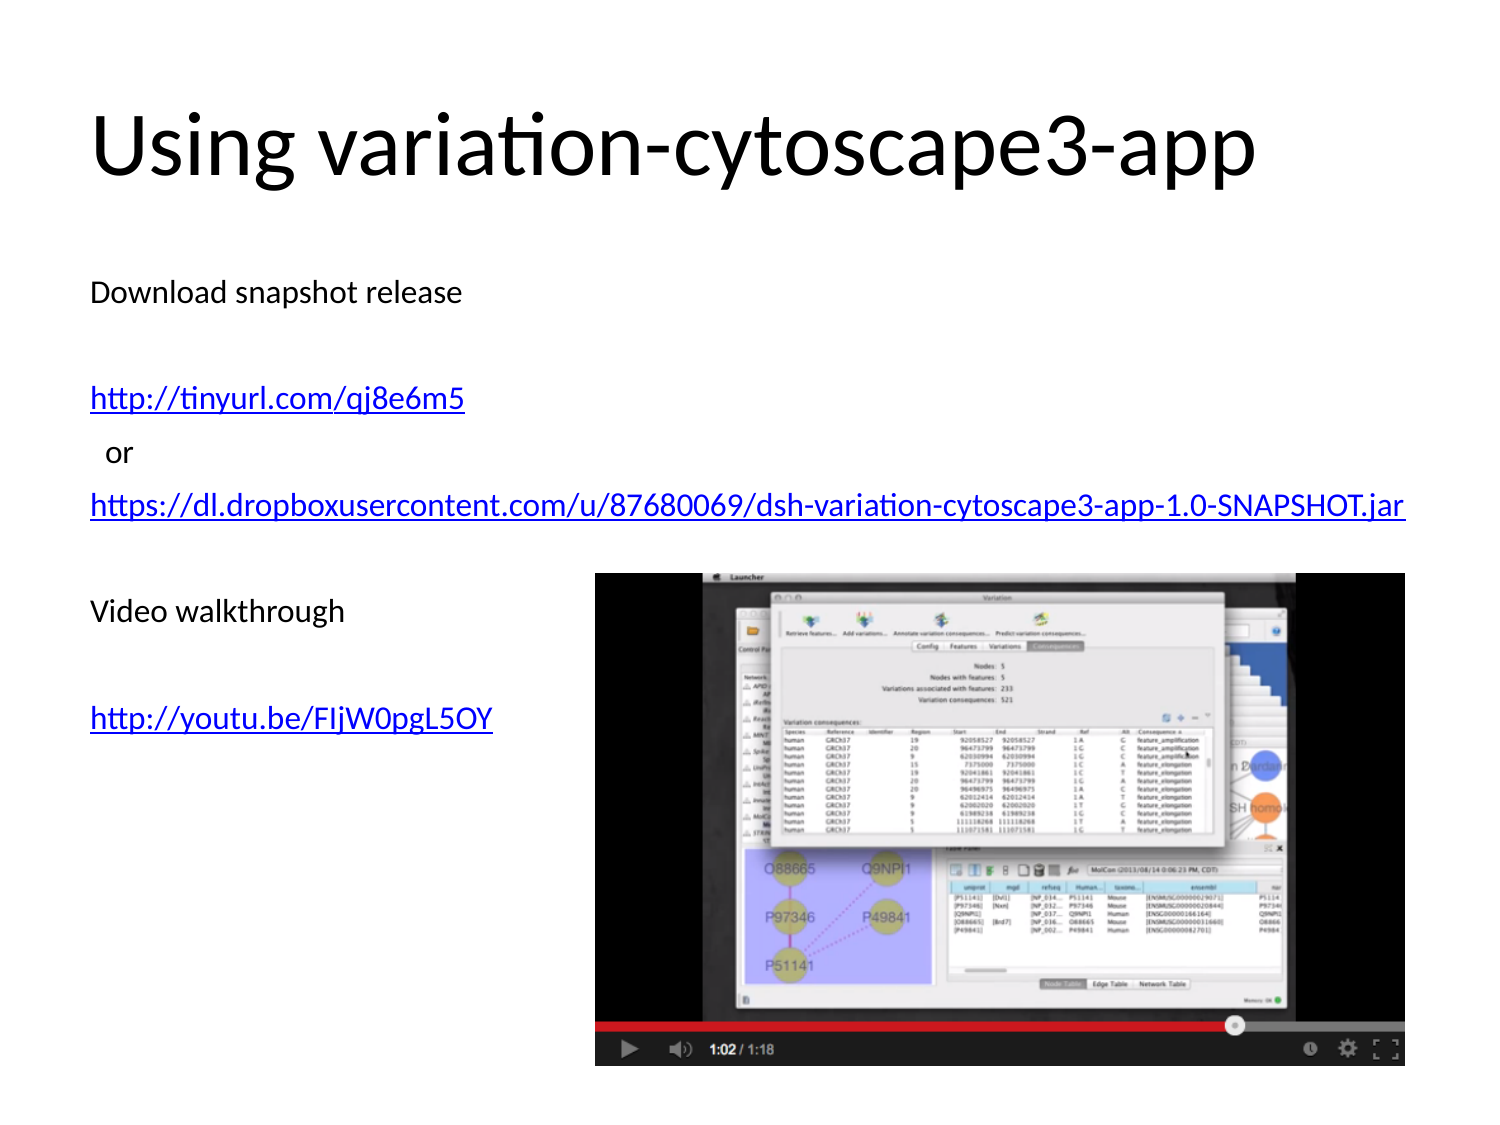

# Using variation-cytoscape3-app
Download snapshot release
http://tinyurl.com/qj8e6m5
 or
https://dl.dropboxusercontent.com/u/87680069/dsh-variation-cytoscape3-app-1.0-SNAPSHOT.jar
Video walkthrough
http://youtu.be/FIjW0pgL5OY